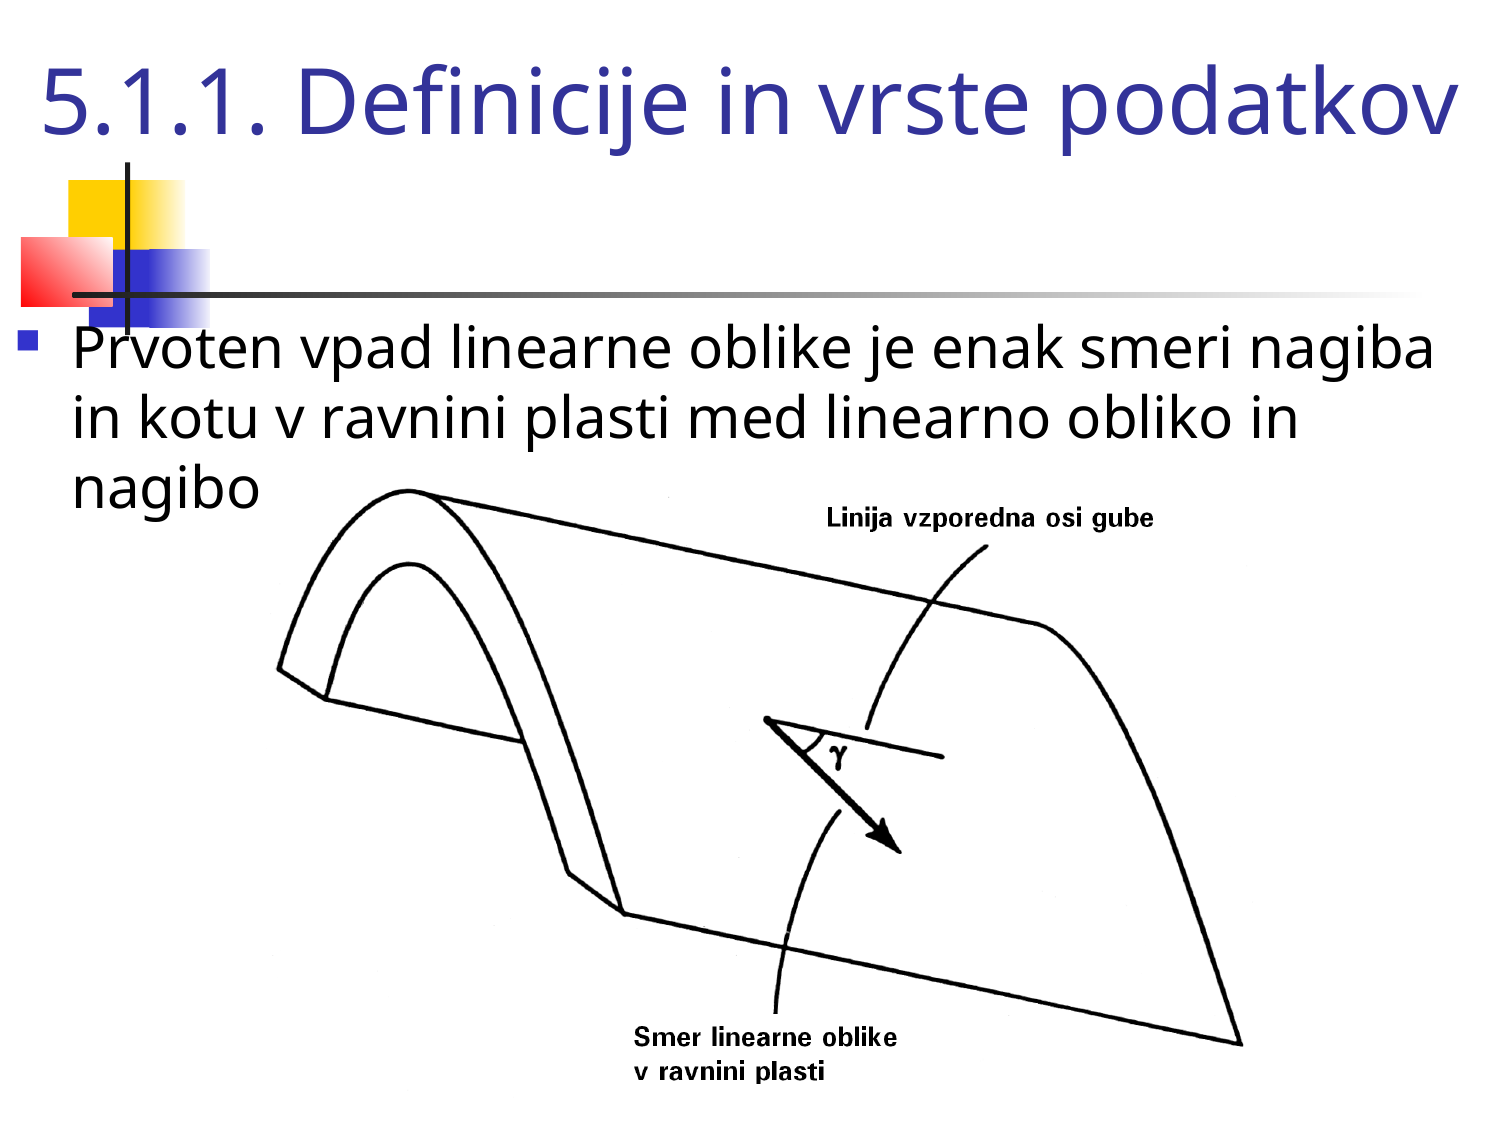

# 5.1.1. Definicije in vrste podatkov
Prvoten vpad linearne oblike je enak smeri nagiba in kotu v ravnini plasti med linearno obliko in nagibom.